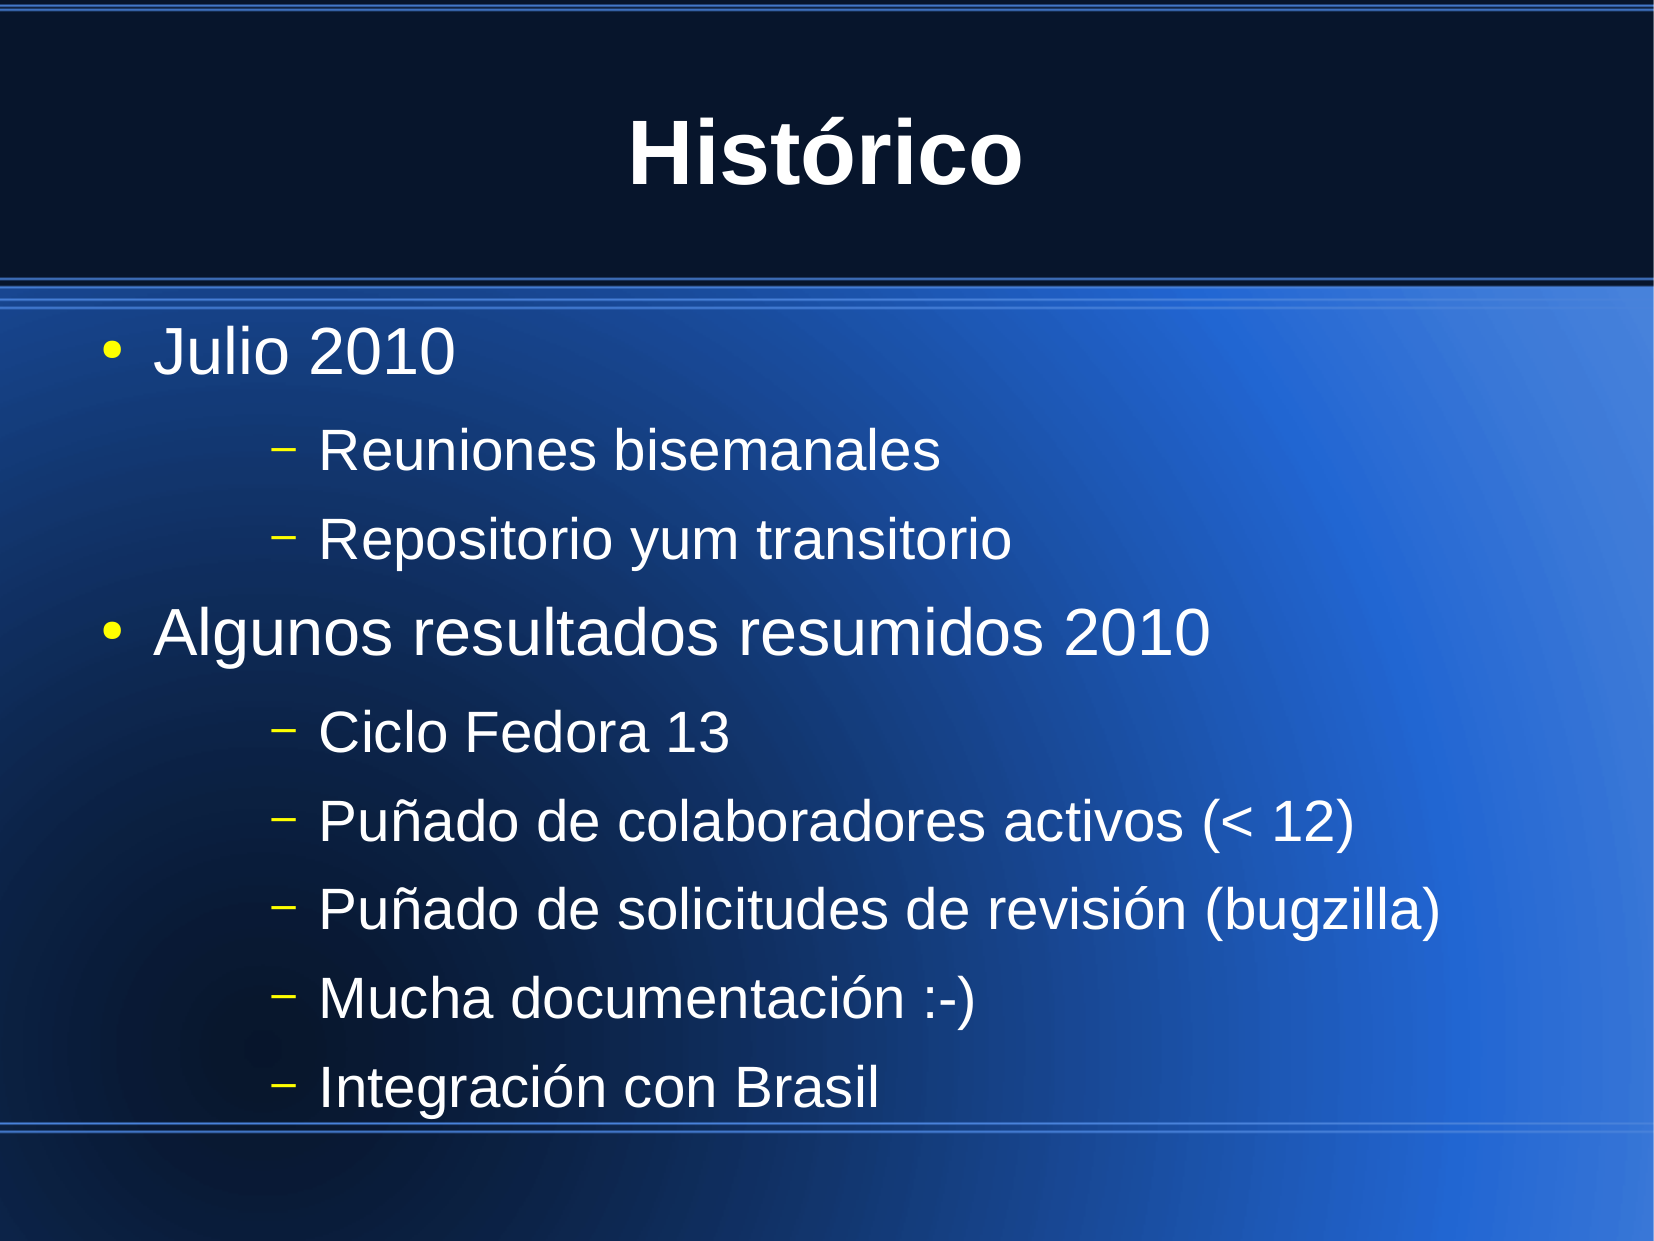

# Histórico
Julio 2010
Reuniones bisemanales
Repositorio yum transitorio
Algunos resultados resumidos 2010
Ciclo Fedora 13
Puñado de colaboradores activos (< 12)
Puñado de solicitudes de revisión (bugzilla)
Mucha documentación :-)
Integración con Brasil